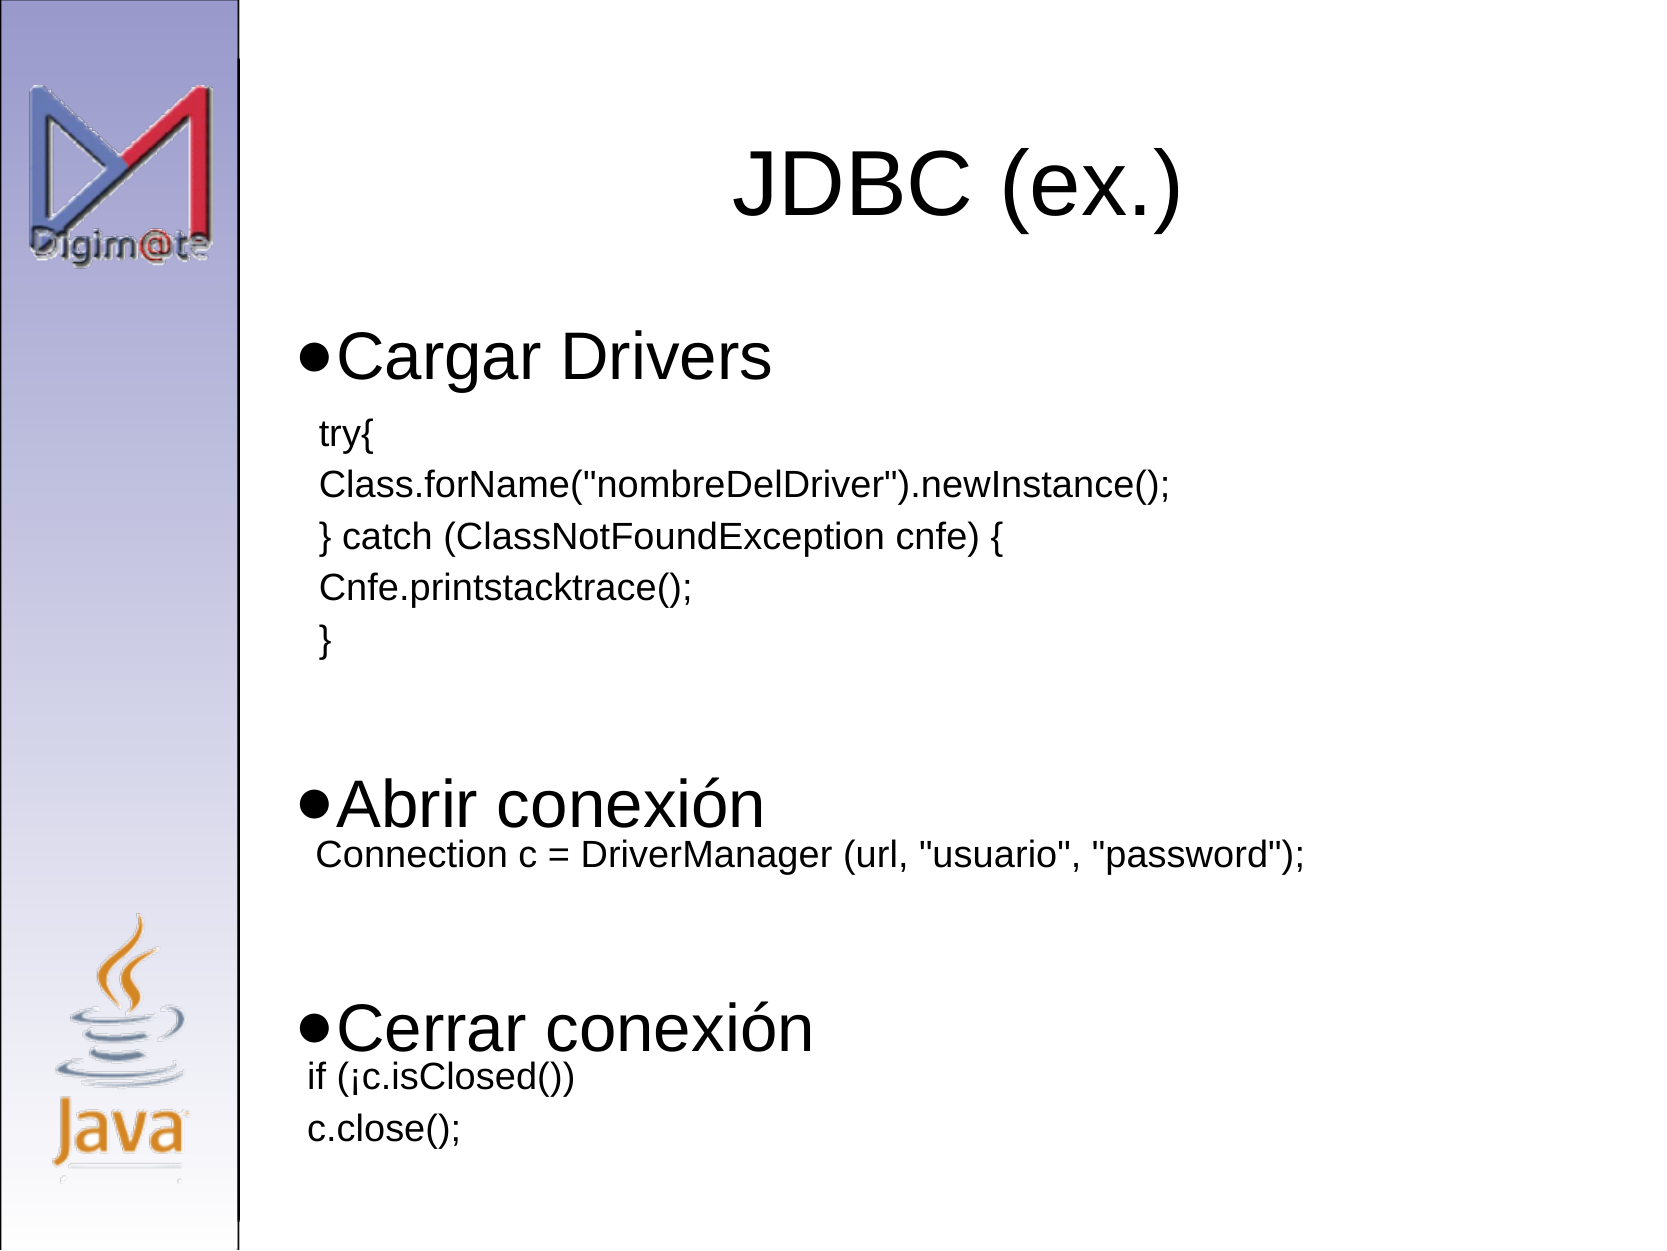

# JDBC (ex.)
Cargar Drivers
Abrir conexión
Cerrar conexión
try{
Class.forName("nombreDelDriver").newInstance();
} catch (ClassNotFoundException cnfe) {
Cnfe.printstacktrace();
}
Connection c = DriverManager (url, "usuario", "password");
if (¡c.isClosed())
c.close();